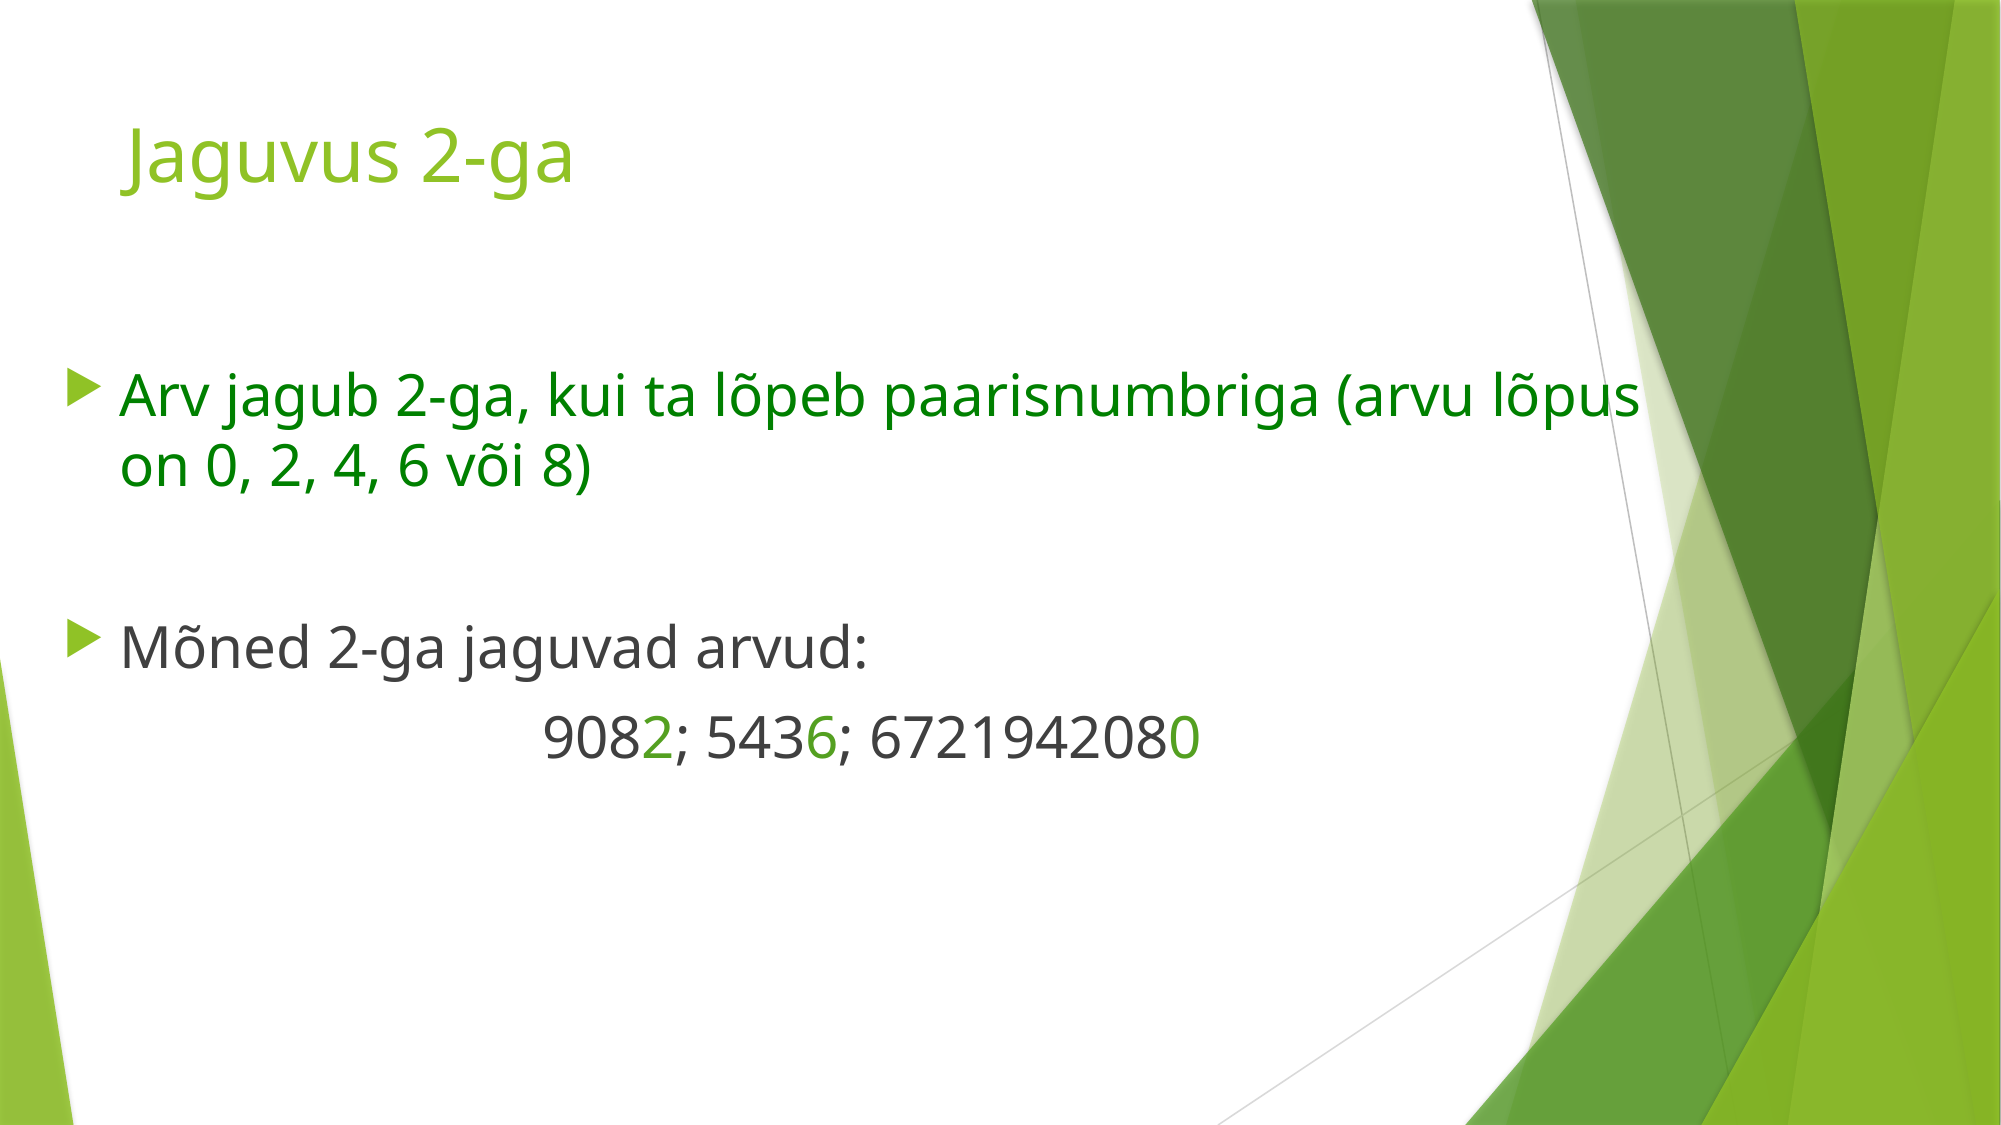

# Jaguvus 2-ga
Arv jagub 2-ga, kui ta lõpeb paarisnumbriga (arvu lõpus on 0, 2, 4, 6 või 8)
Mõned 2-ga jaguvad arvud:
9082; 5436; 6721942080